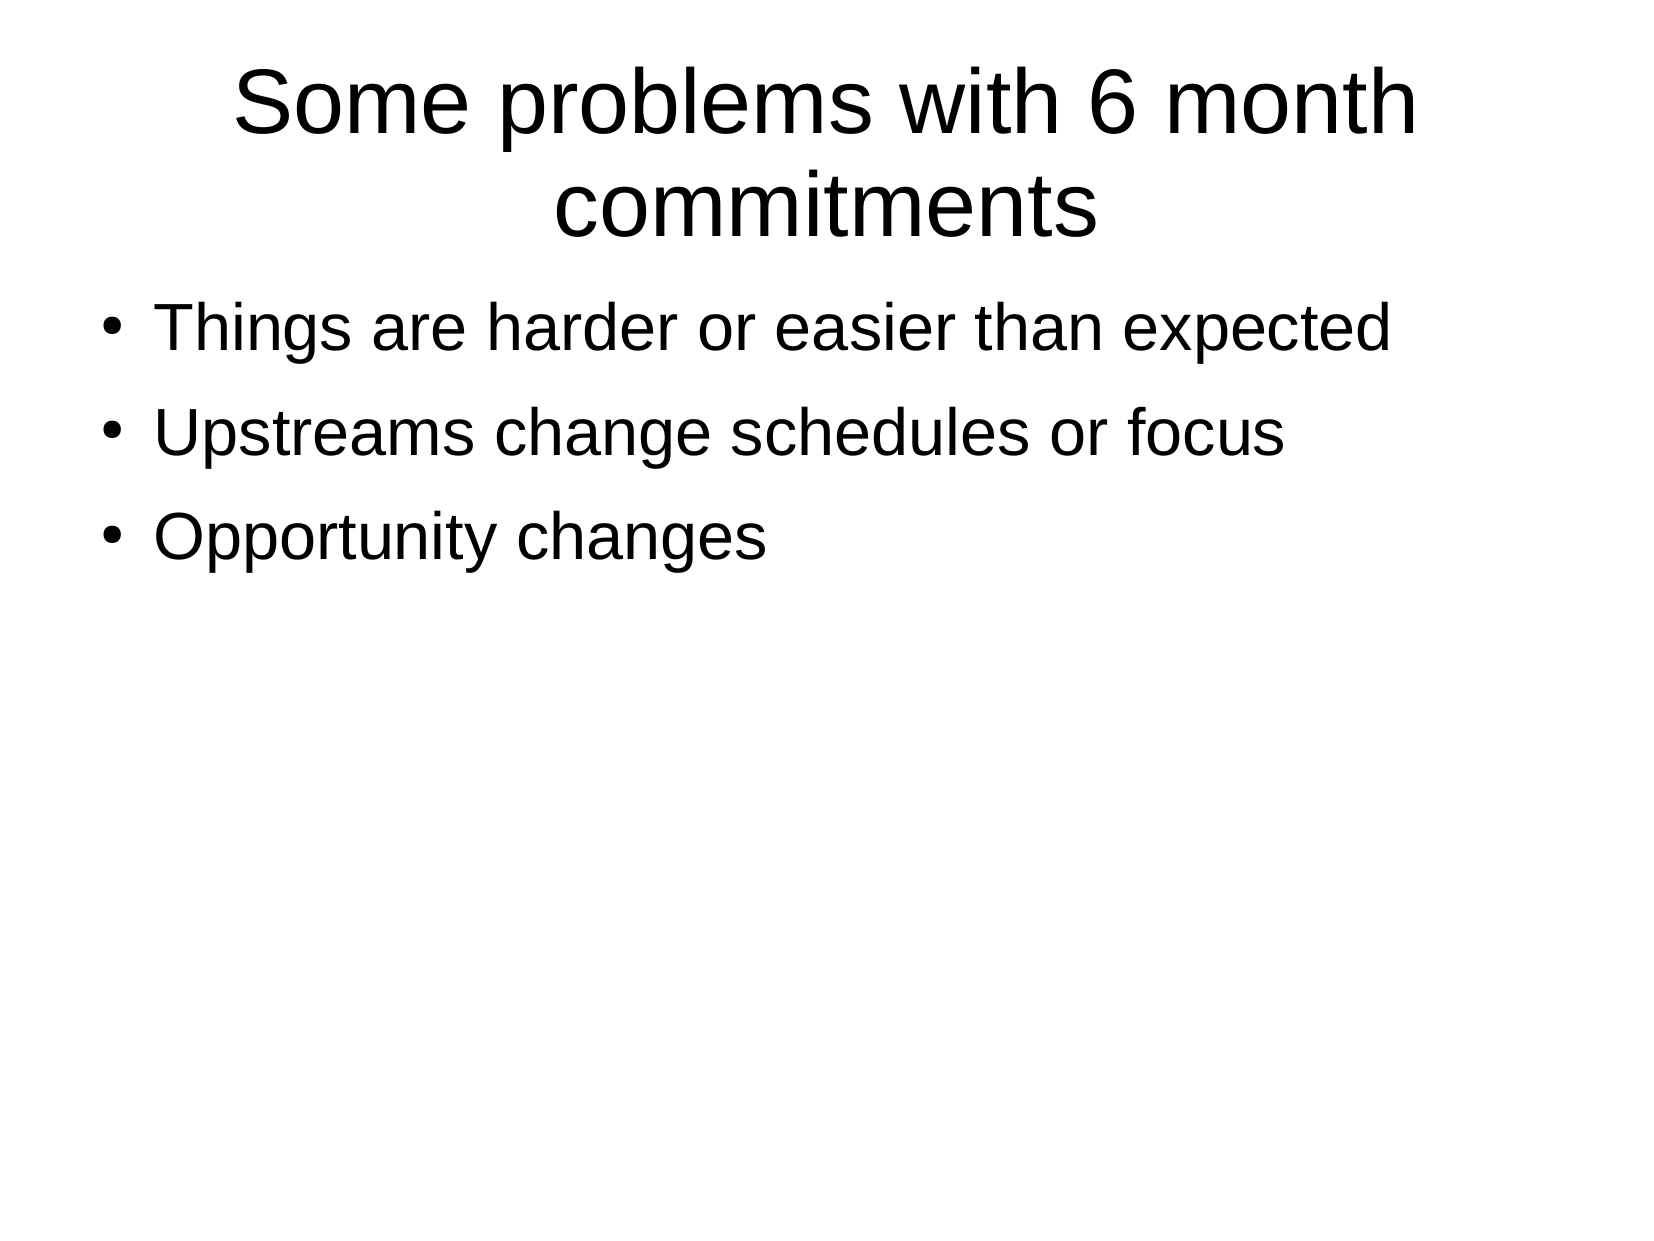

# Some problems with 6 month commitments
Things are harder or easier than expected
Upstreams change schedules or focus
Opportunity changes